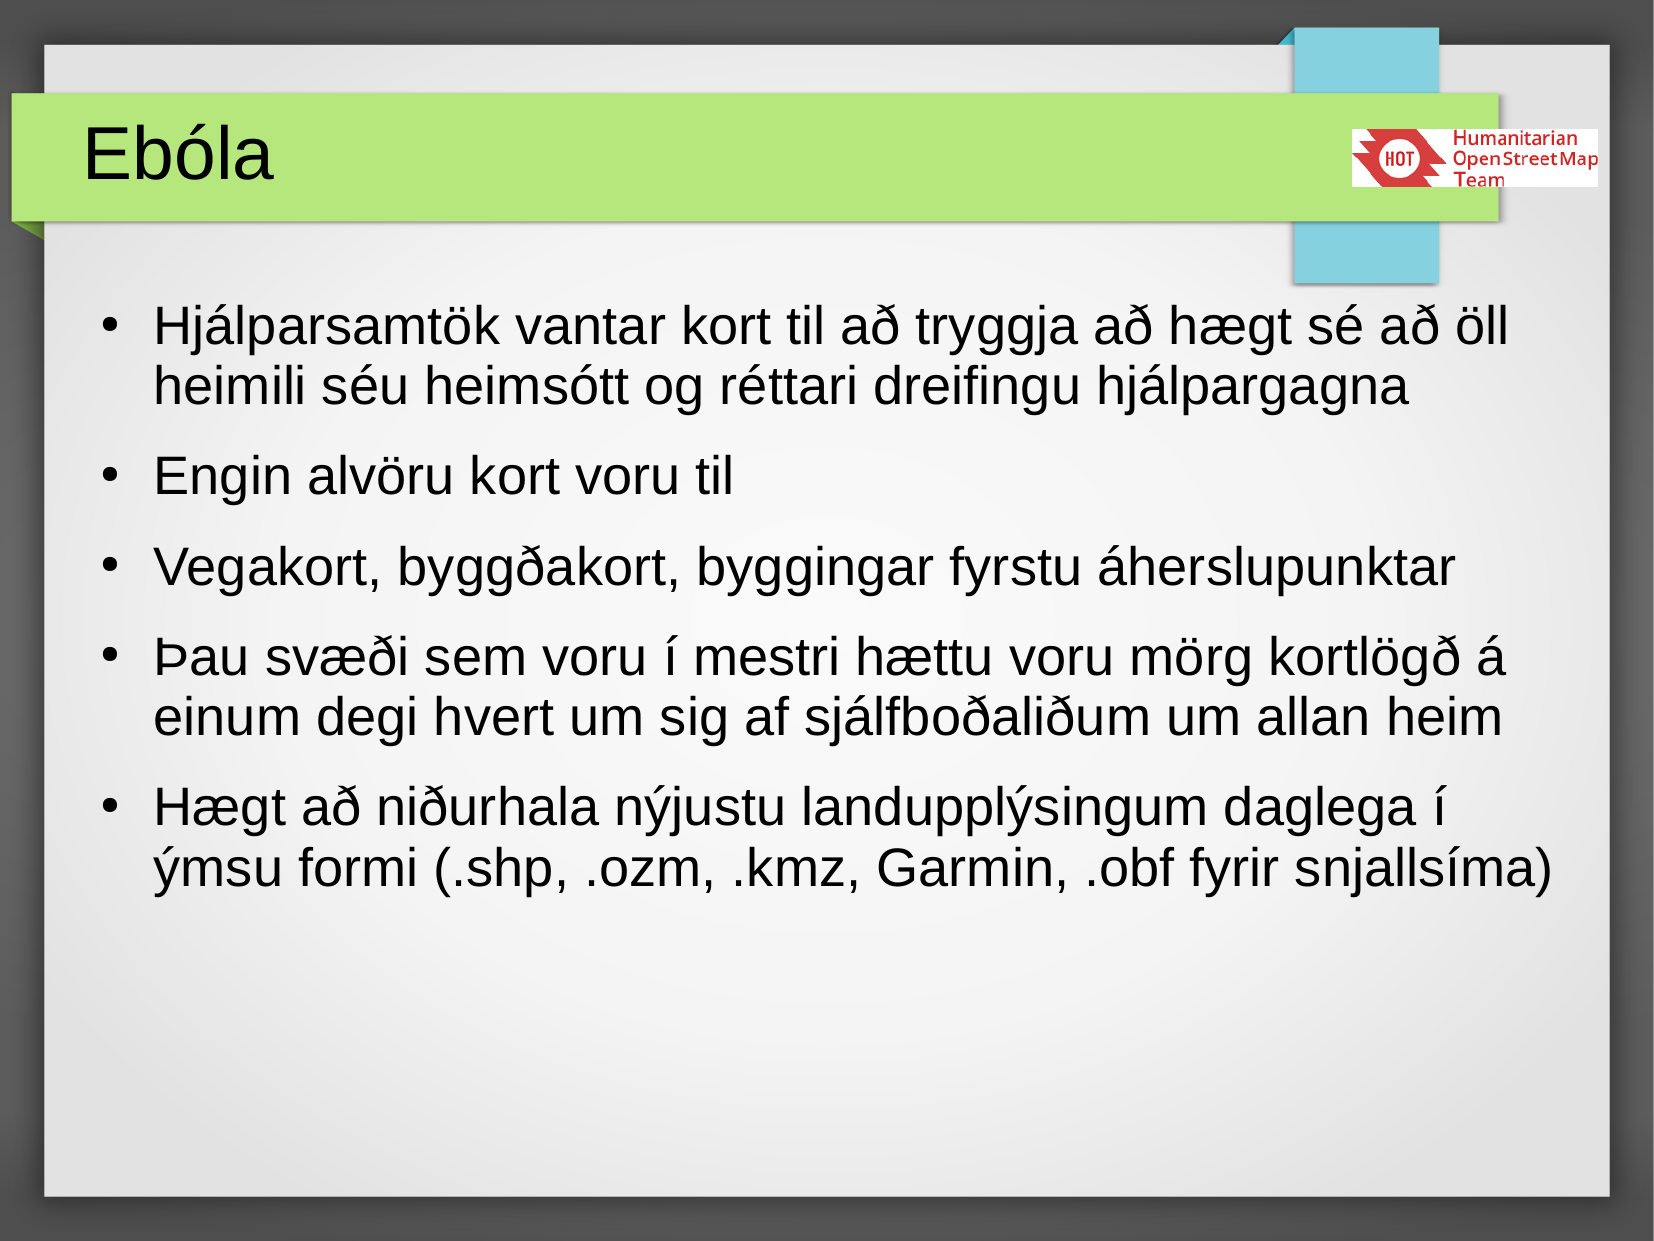

# Ebóla
Hjálparsamtök vantar kort til að tryggja að hægt sé að öll heimili séu heimsótt og réttari dreifingu hjálpargagna
Engin alvöru kort voru til
Vegakort, byggðakort, byggingar fyrstu áherslupunktar
Þau svæði sem voru í mestri hættu voru mörg kortlögð á einum degi hvert um sig af sjálfboðaliðum um allan heim
Hægt að niðurhala nýjustu landupplýsingum daglega í ýmsu formi (.shp, .ozm, .kmz, Garmin, .obf fyrir snjallsíma)